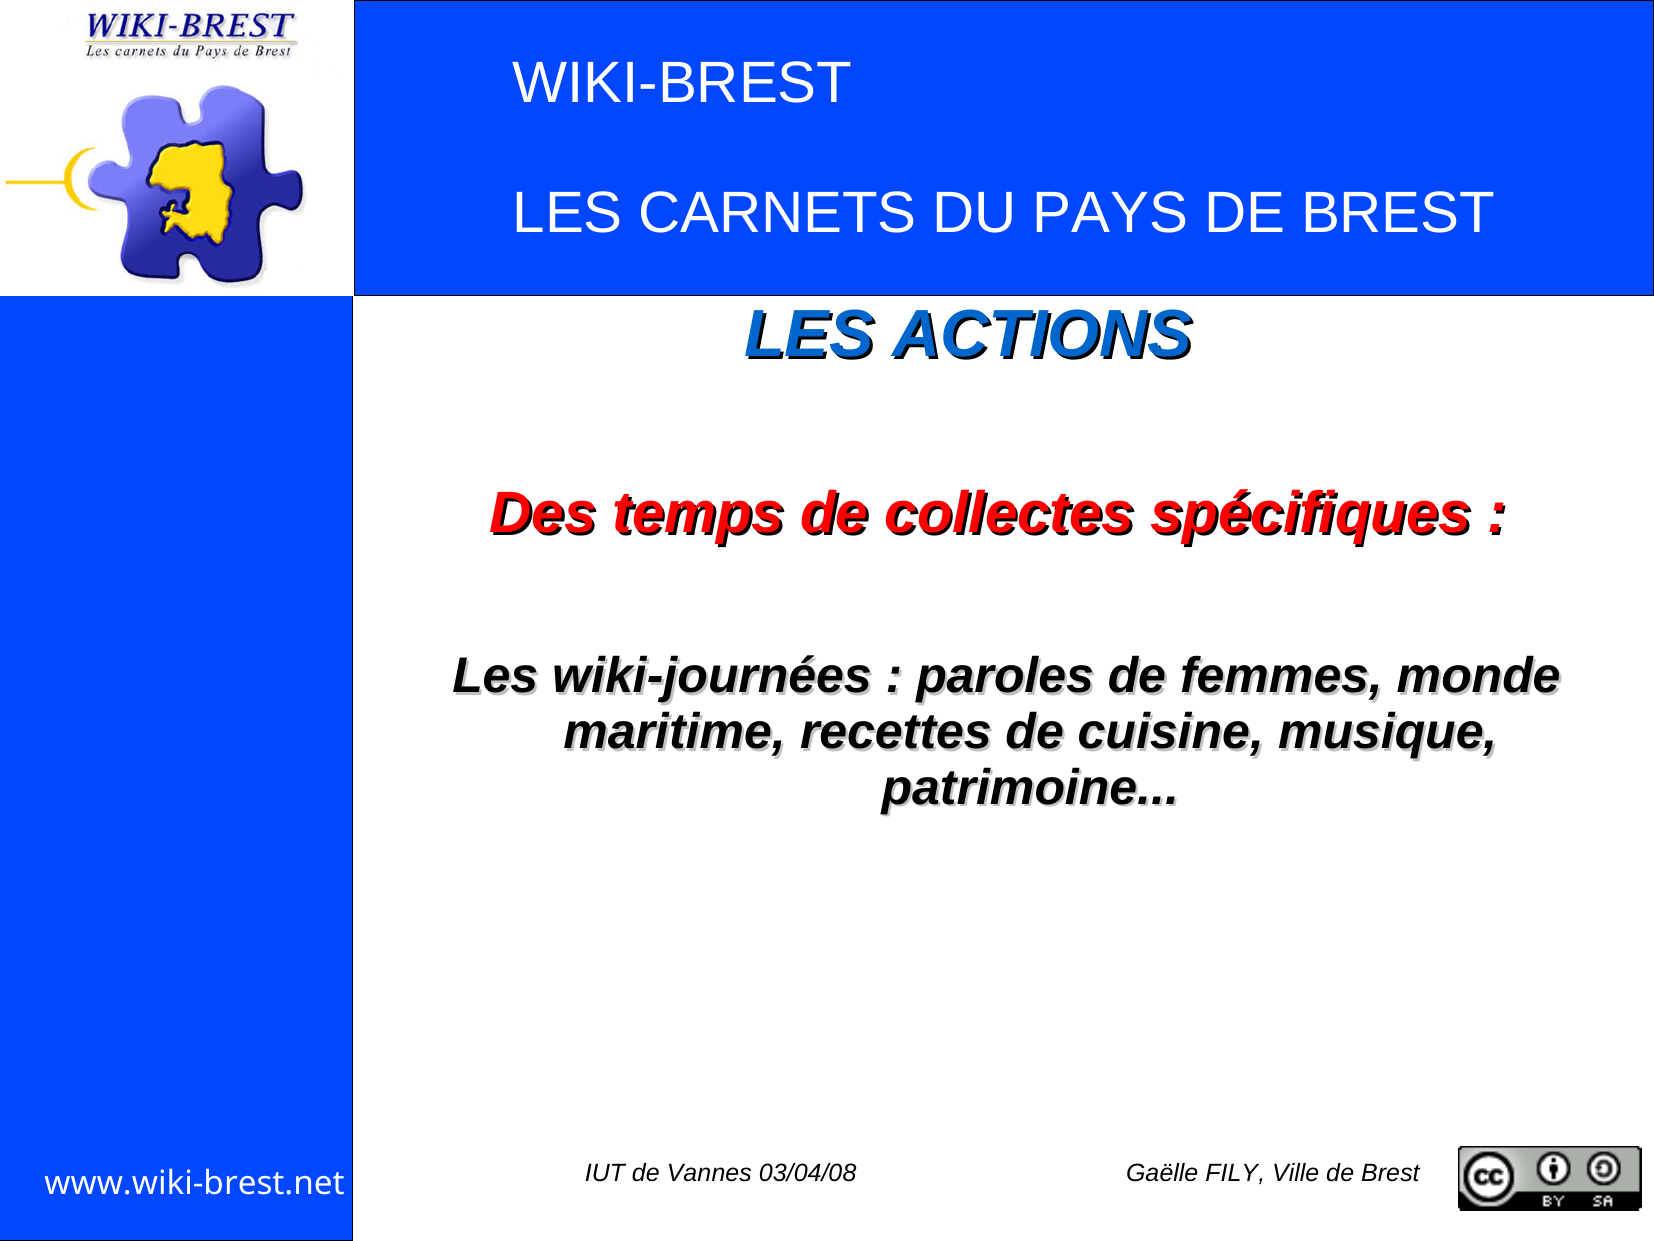

# LES ACTIONS
Des temps de collectes spécifiques :
Les wiki-journées : paroles de femmes, monde maritime, recettes de cuisine, musique, patrimoine...